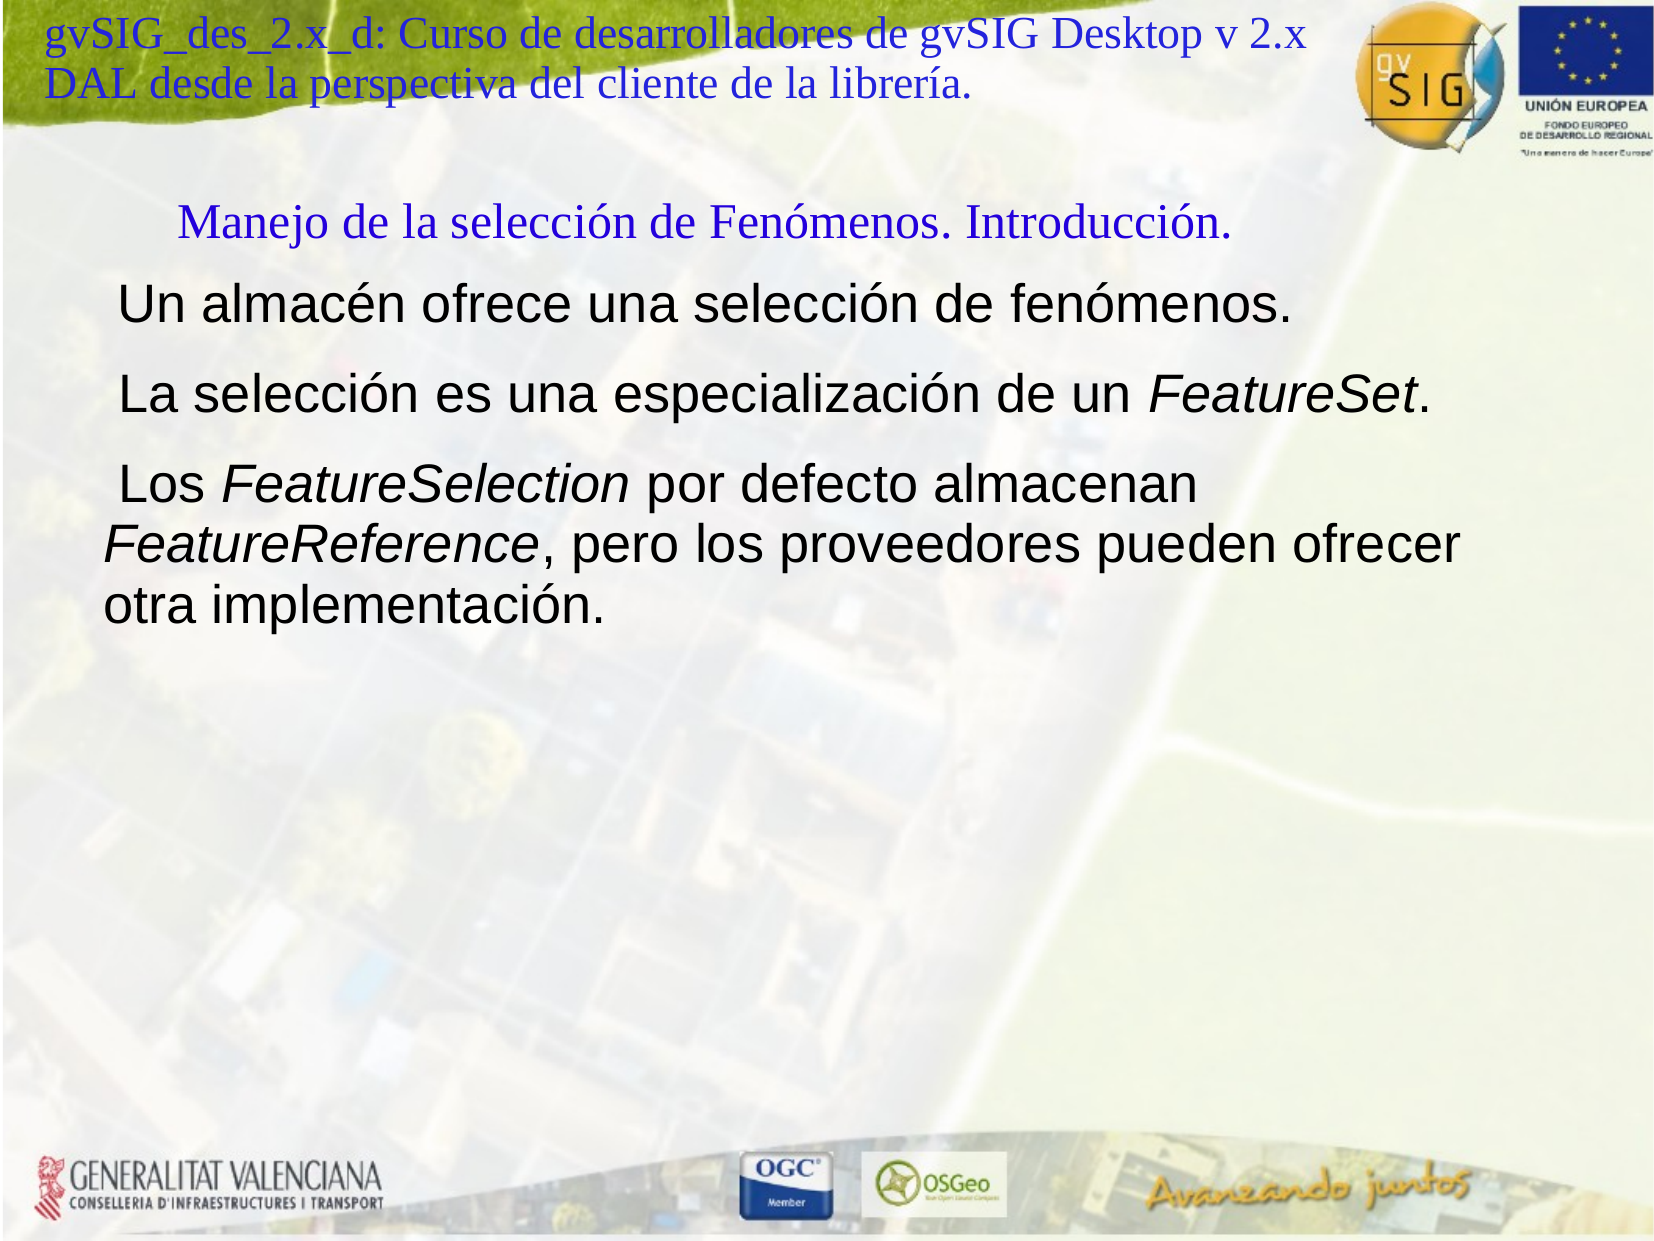

# Manejo de la selección de Fenómenos. Introducción.
 Un almacén ofrece una selección de fenómenos.
 La selección es una especialización de un FeatureSet.
 Los FeatureSelection por defecto almacenan FeatureReference, pero los proveedores pueden ofrecer otra implementación.